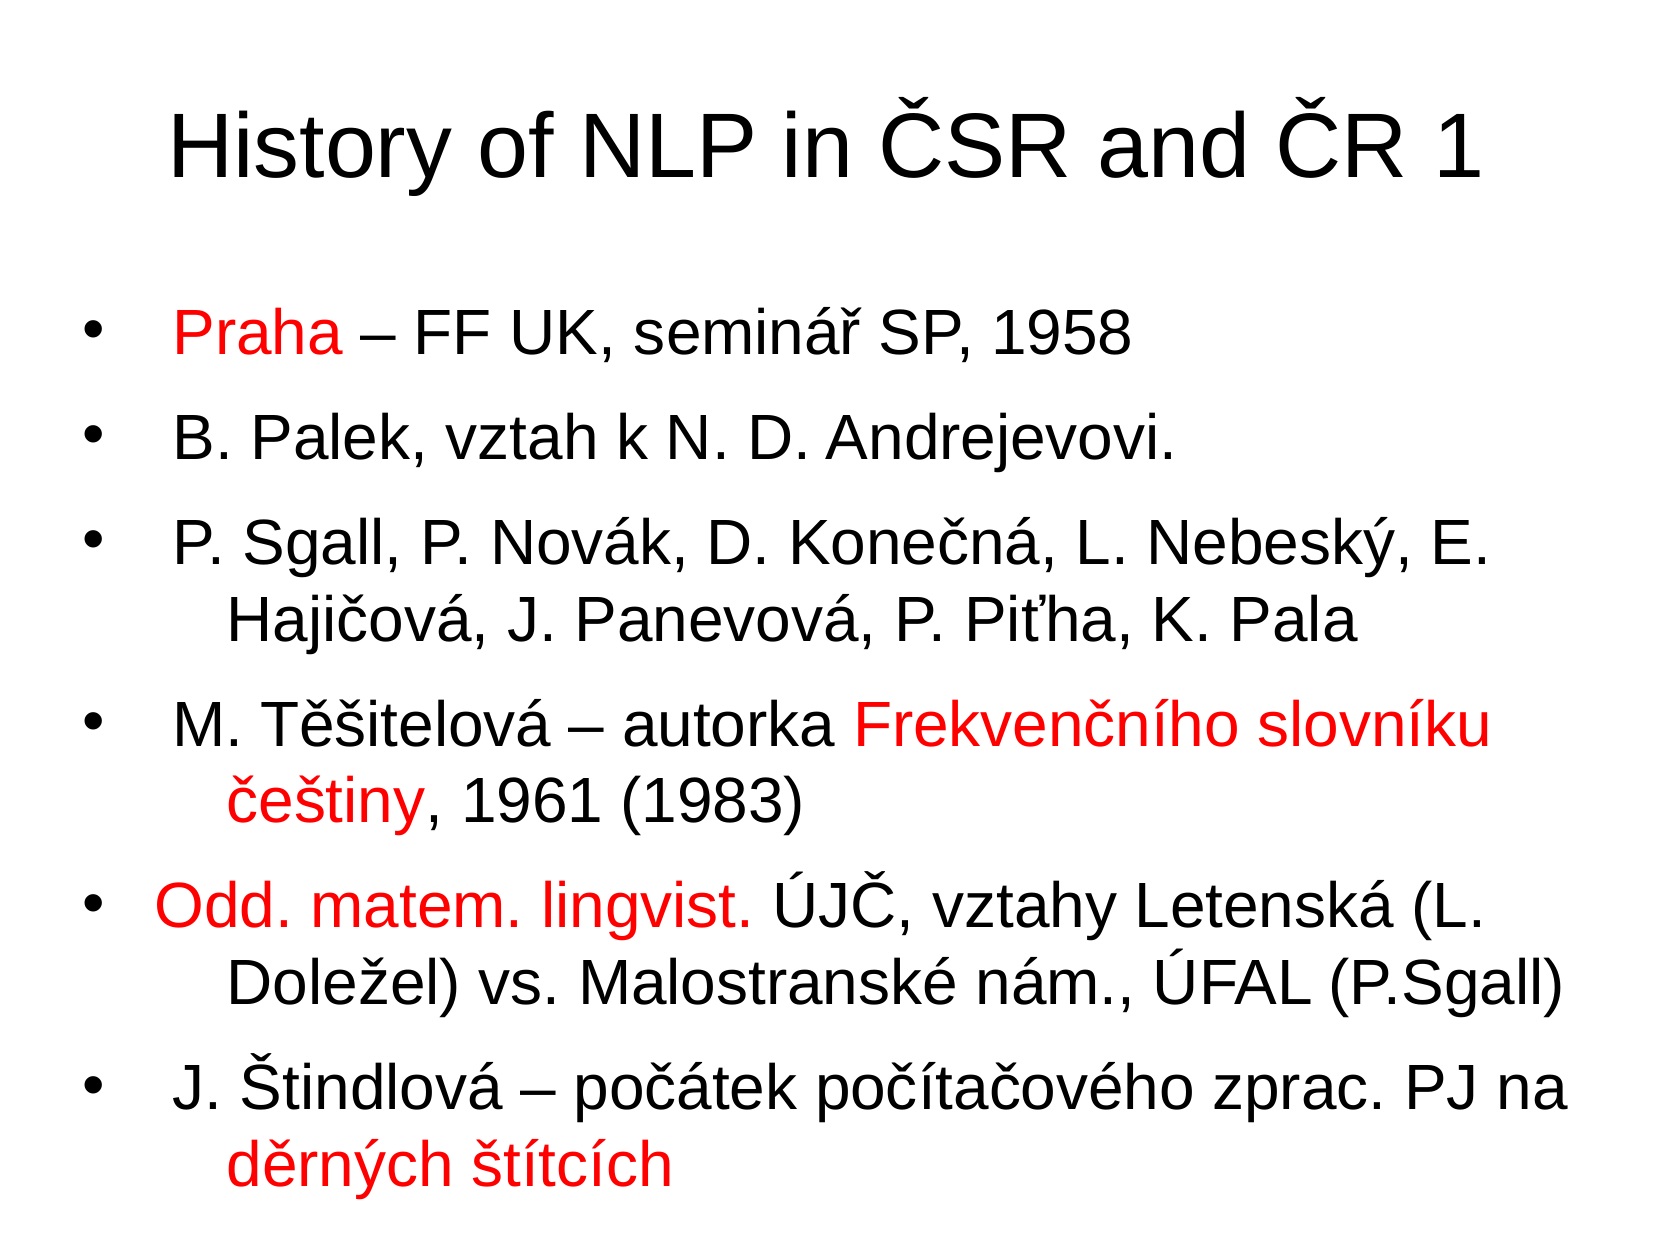

# History of NLP in ČSR and ČR 1
 Praha – FF UK, seminář SP, 1958
 B. Palek, vztah k N. D. Andrejevovi.
 P. Sgall, P. Novák, D. Konečná, L. Nebeský, E. Hajičová, J. Panevová, P. Piťha, K. Pala
 M. Těšitelová – autorka Frekvenčního slovníku češtiny, 1961 (1983)
Odd. matem. lingvist. ÚJČ, vztahy Letenská (L. Doležel) vs. Malostranské nám., ÚFAL (P.Sgall)
 J. Štindlová – počátek počítačového zprac. PJ na děrných štítcích